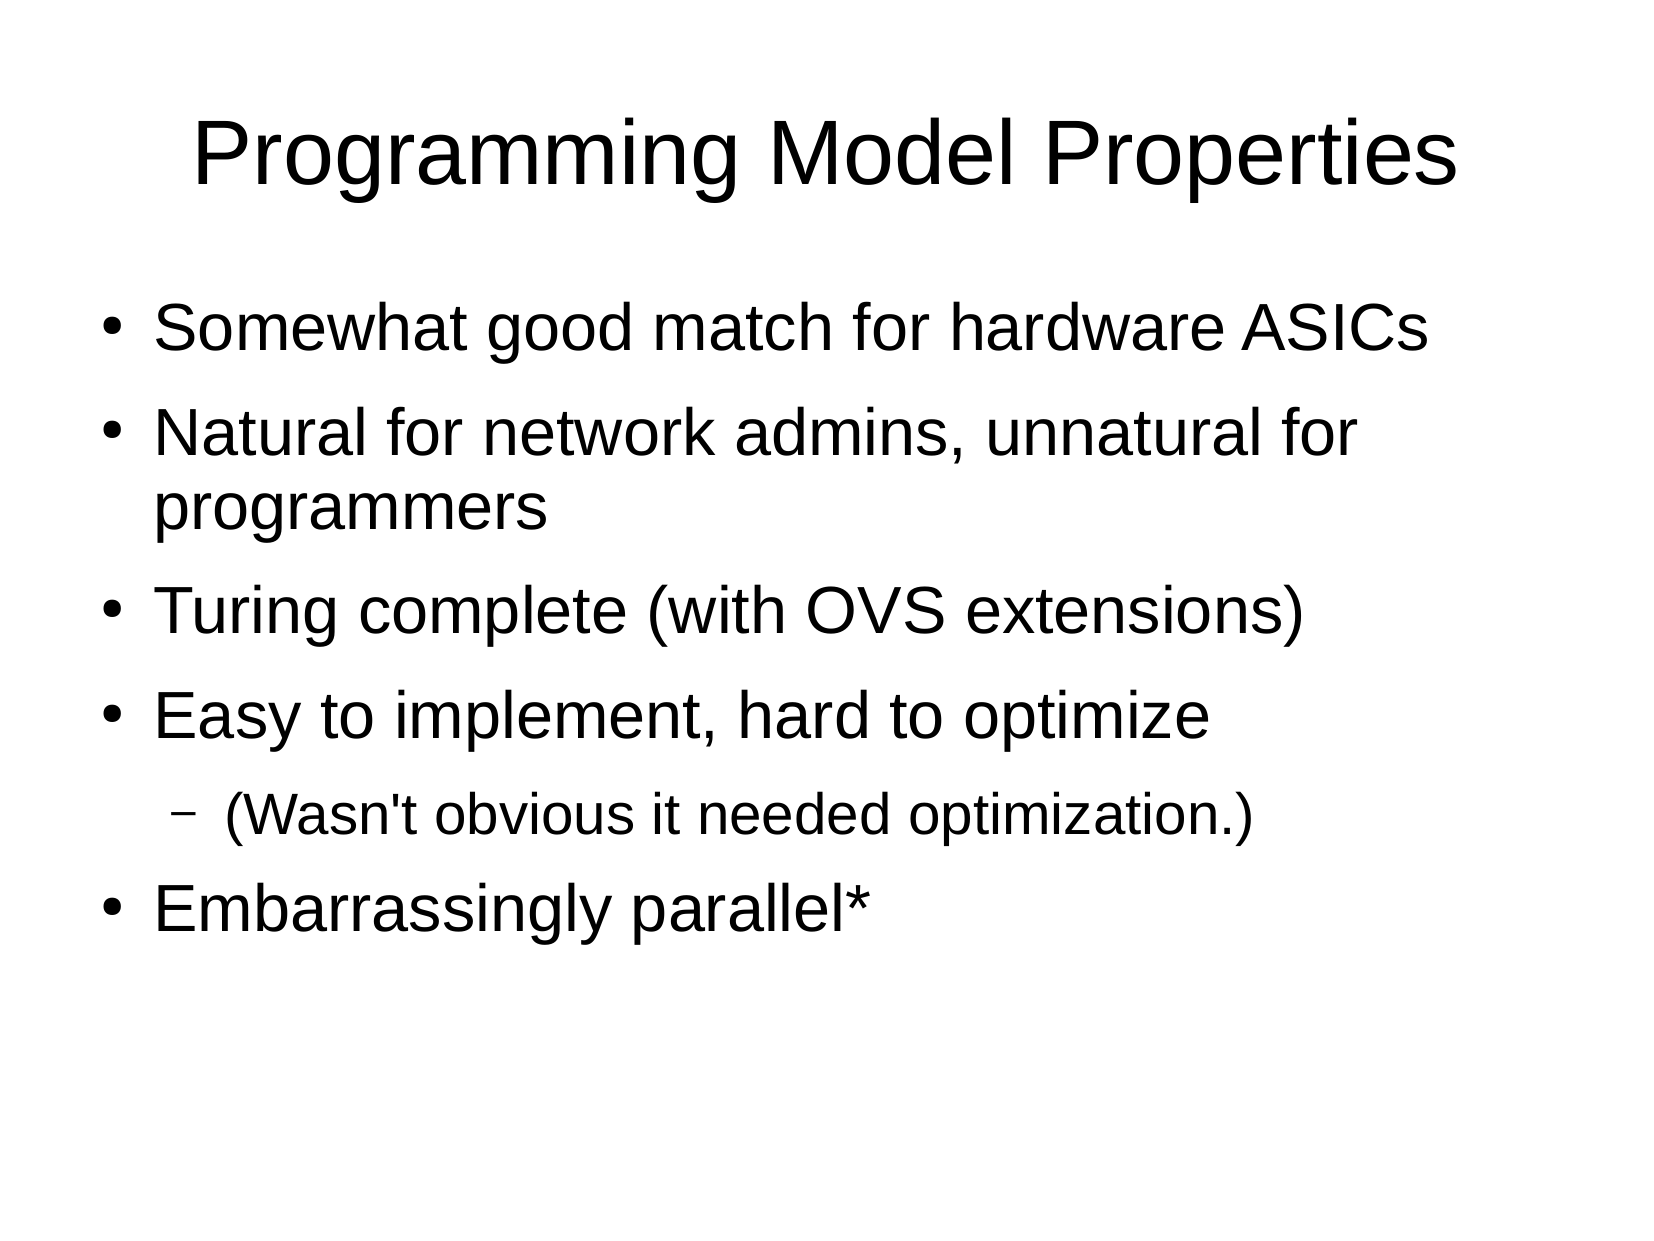

# Programming Model Properties
Somewhat good match for hardware ASICs
Natural for network admins, unnatural for programmers
Turing complete (with OVS extensions)
Easy to implement, hard to optimize
(Wasn't obvious it needed optimization.)
Embarrassingly parallel*